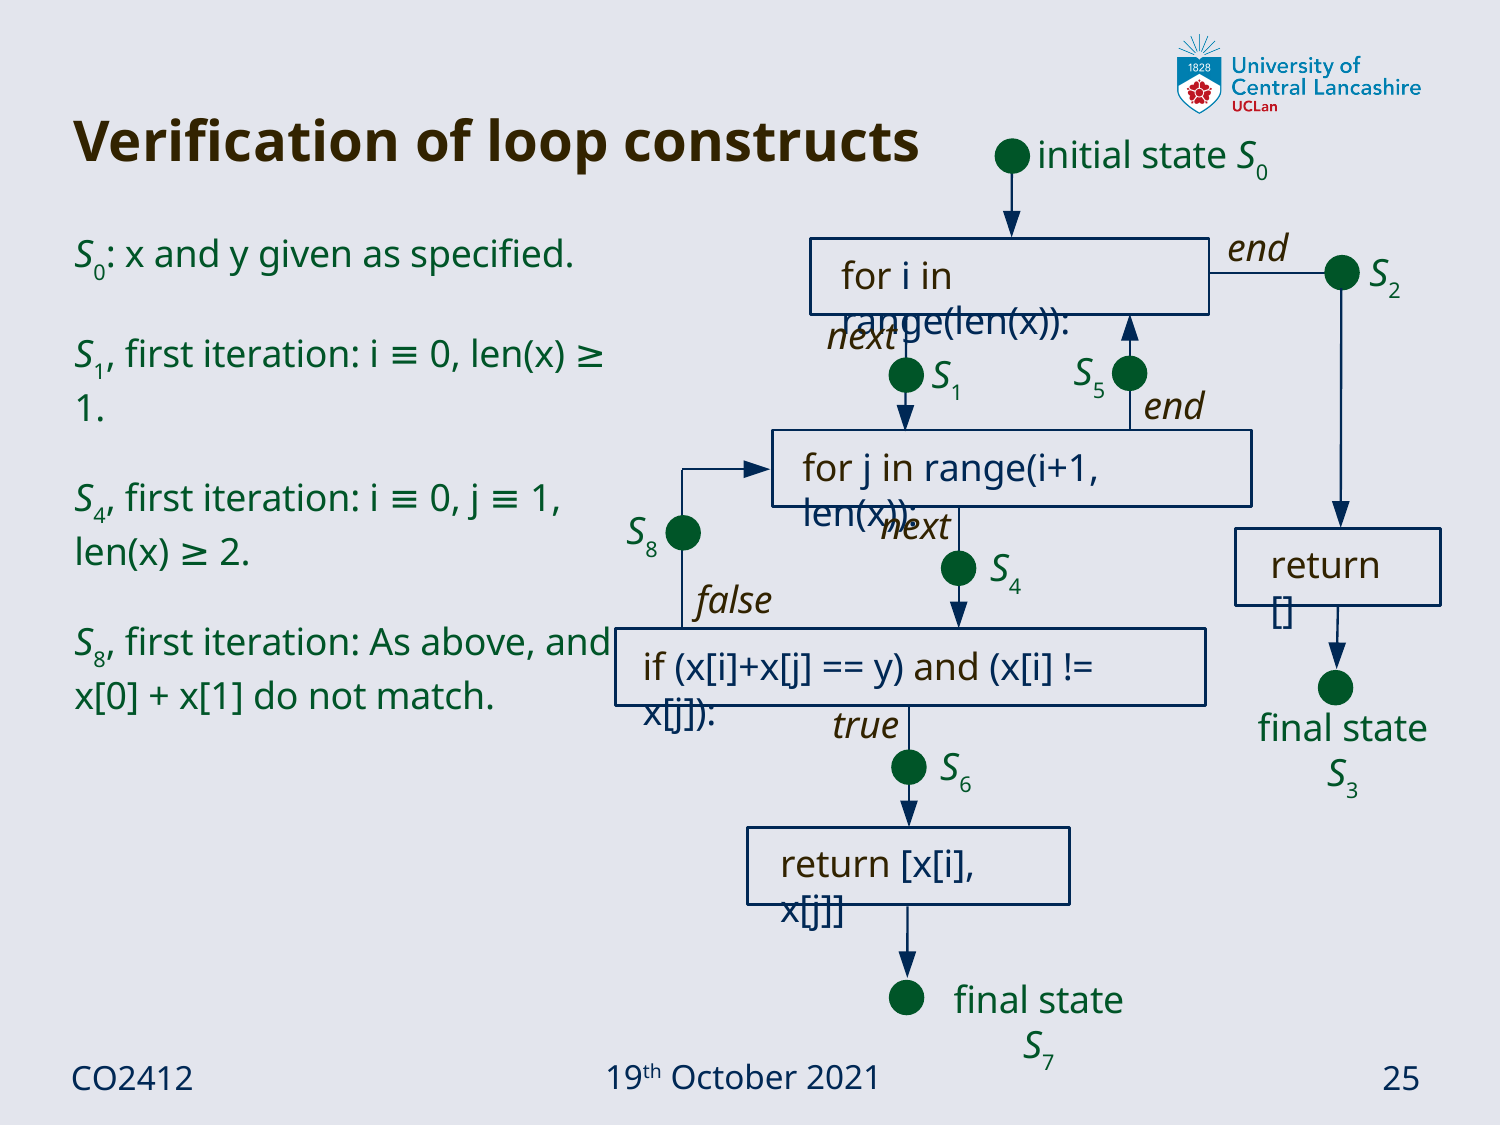

# Verification of loop constructs
initial state S0
end
S0: x and y given as specified.
S1, first iteration: i ≡ 0, len(x) ≥ 1.
S4, first iteration: i ≡ 0, j ≡ 1, len(x) ≥ 2.
S8, first iteration: As above, and x[0] + x[1] do not match.
for i in range(len(x)):
S2
next
S5
S1
end
for j in range(i+1, len(x)):
next
S8
return []
S4
false
if (x[i]+x[j] == y) and (x[i] != x[j]):
true
final state S3
S6
return [x[i], x[j]]
final state S7